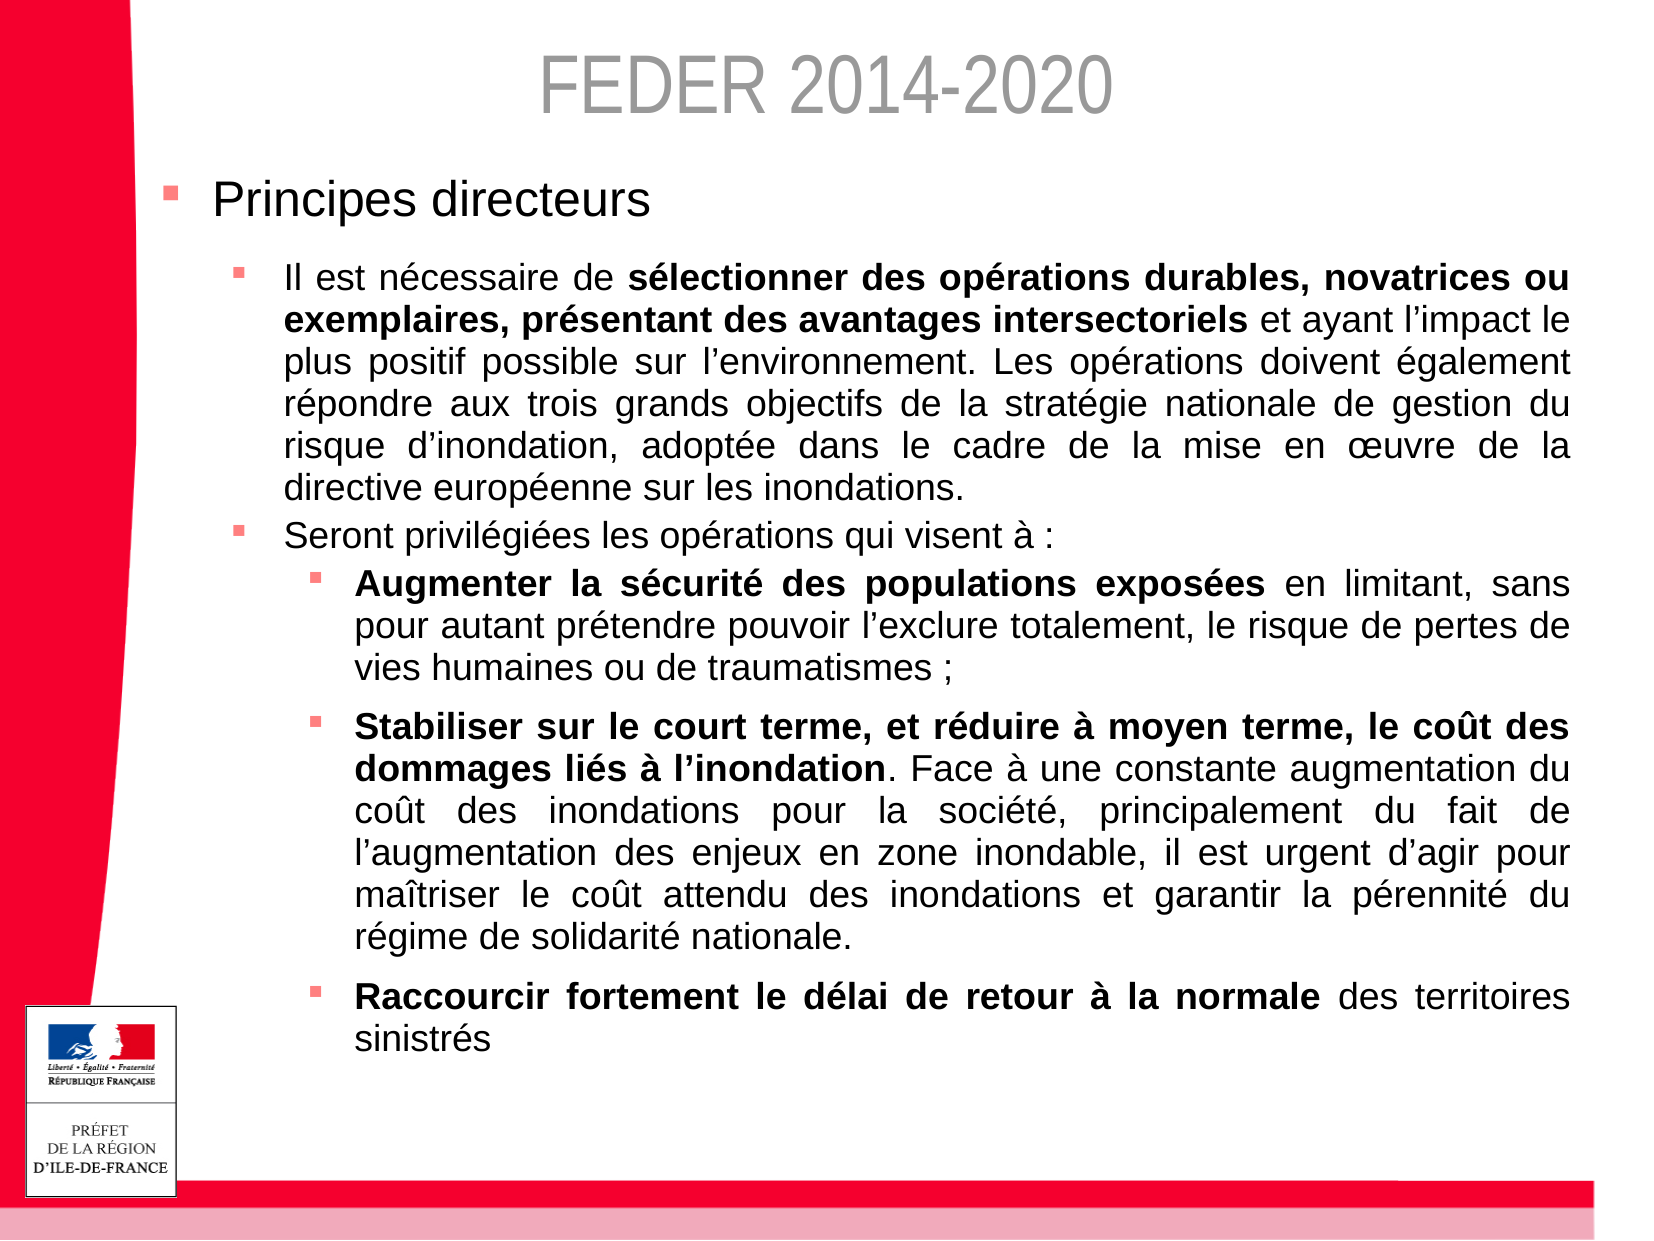

# FEDER 2014-2020
Principes directeurs
Il est nécessaire de sélectionner des opérations durables, novatrices ou exemplaires, présentant des avantages intersectoriels et ayant l’impact le plus positif possible sur l’environnement. Les opérations doivent également répondre aux trois grands objectifs de la stratégie nationale de gestion du risque d’inondation, adoptée dans le cadre de la mise en œuvre de la directive européenne sur les inondations.
Seront privilégiées les opérations qui visent à :
Augmenter la sécurité des populations exposées en limitant, sans pour autant prétendre pouvoir l’exclure totalement, le risque de pertes de vies humaines ou de traumatismes ;
Stabiliser sur le court terme, et réduire à moyen terme, le coût des dommages liés à l’inondation. Face à une constante augmentation du coût des inondations pour la société, principalement du fait de l’augmentation des enjeux en zone inondable, il est urgent d’agir pour maîtriser le coût attendu des inondations et garantir la pérennité du régime de solidarité nationale.
Raccourcir fortement le délai de retour à la normale des territoires sinistrés